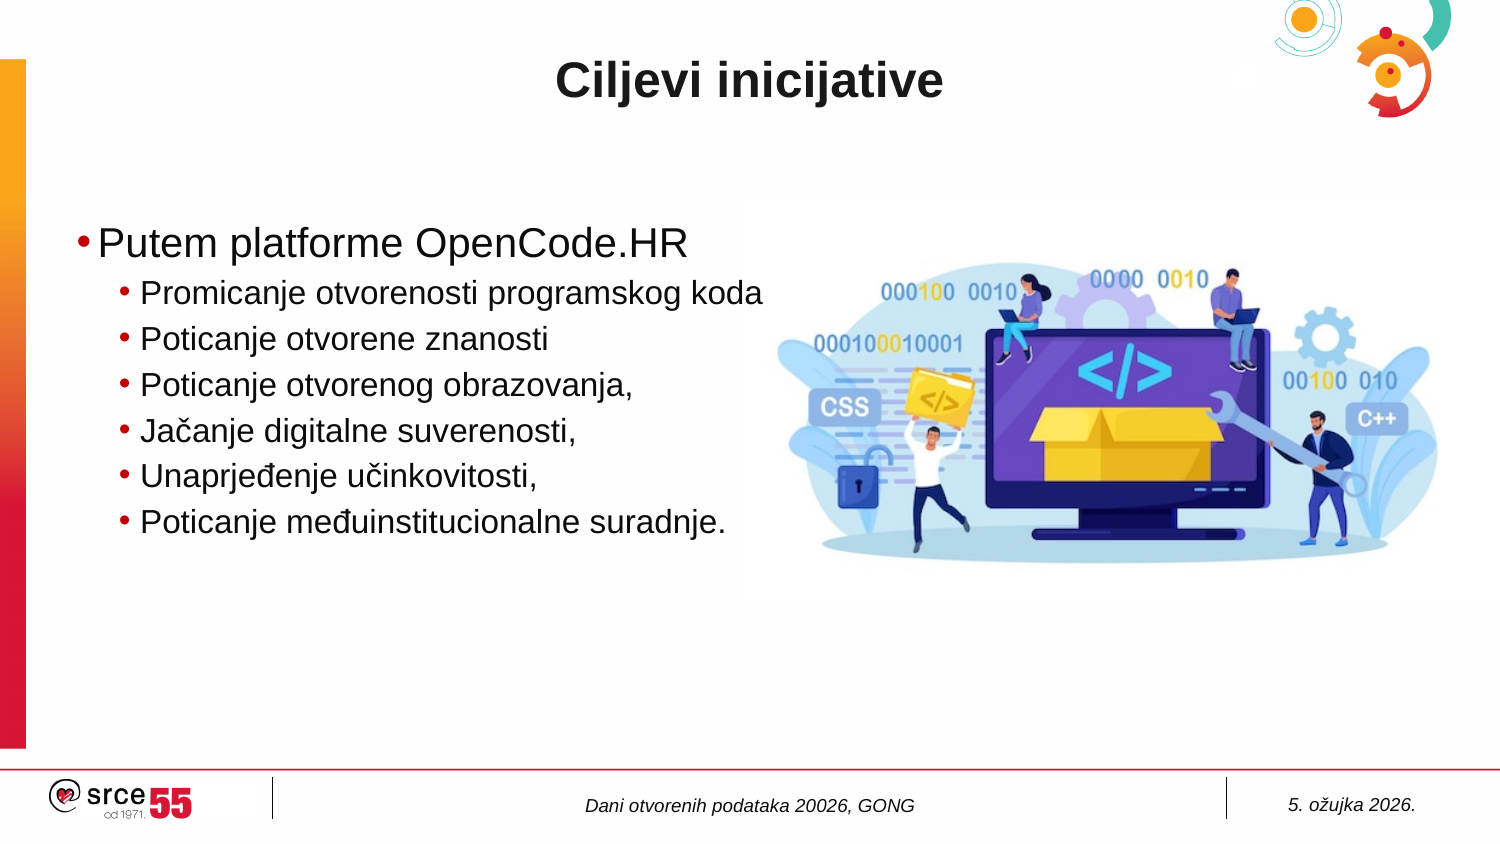

# Ciljevi inicijative
Putem platforme OpenCode.HR
Promicanje otvorenosti programskog koda
Poticanje otvorene znanosti
Poticanje otvorenog obrazovanja,
Jačanje digitalne suverenosti,
Unaprjeđenje učinkovitosti,
Poticanje međuinstitucionalne suradnje.
5. ožujka 2026.
Dani otvorenih podataka 20026, GONG